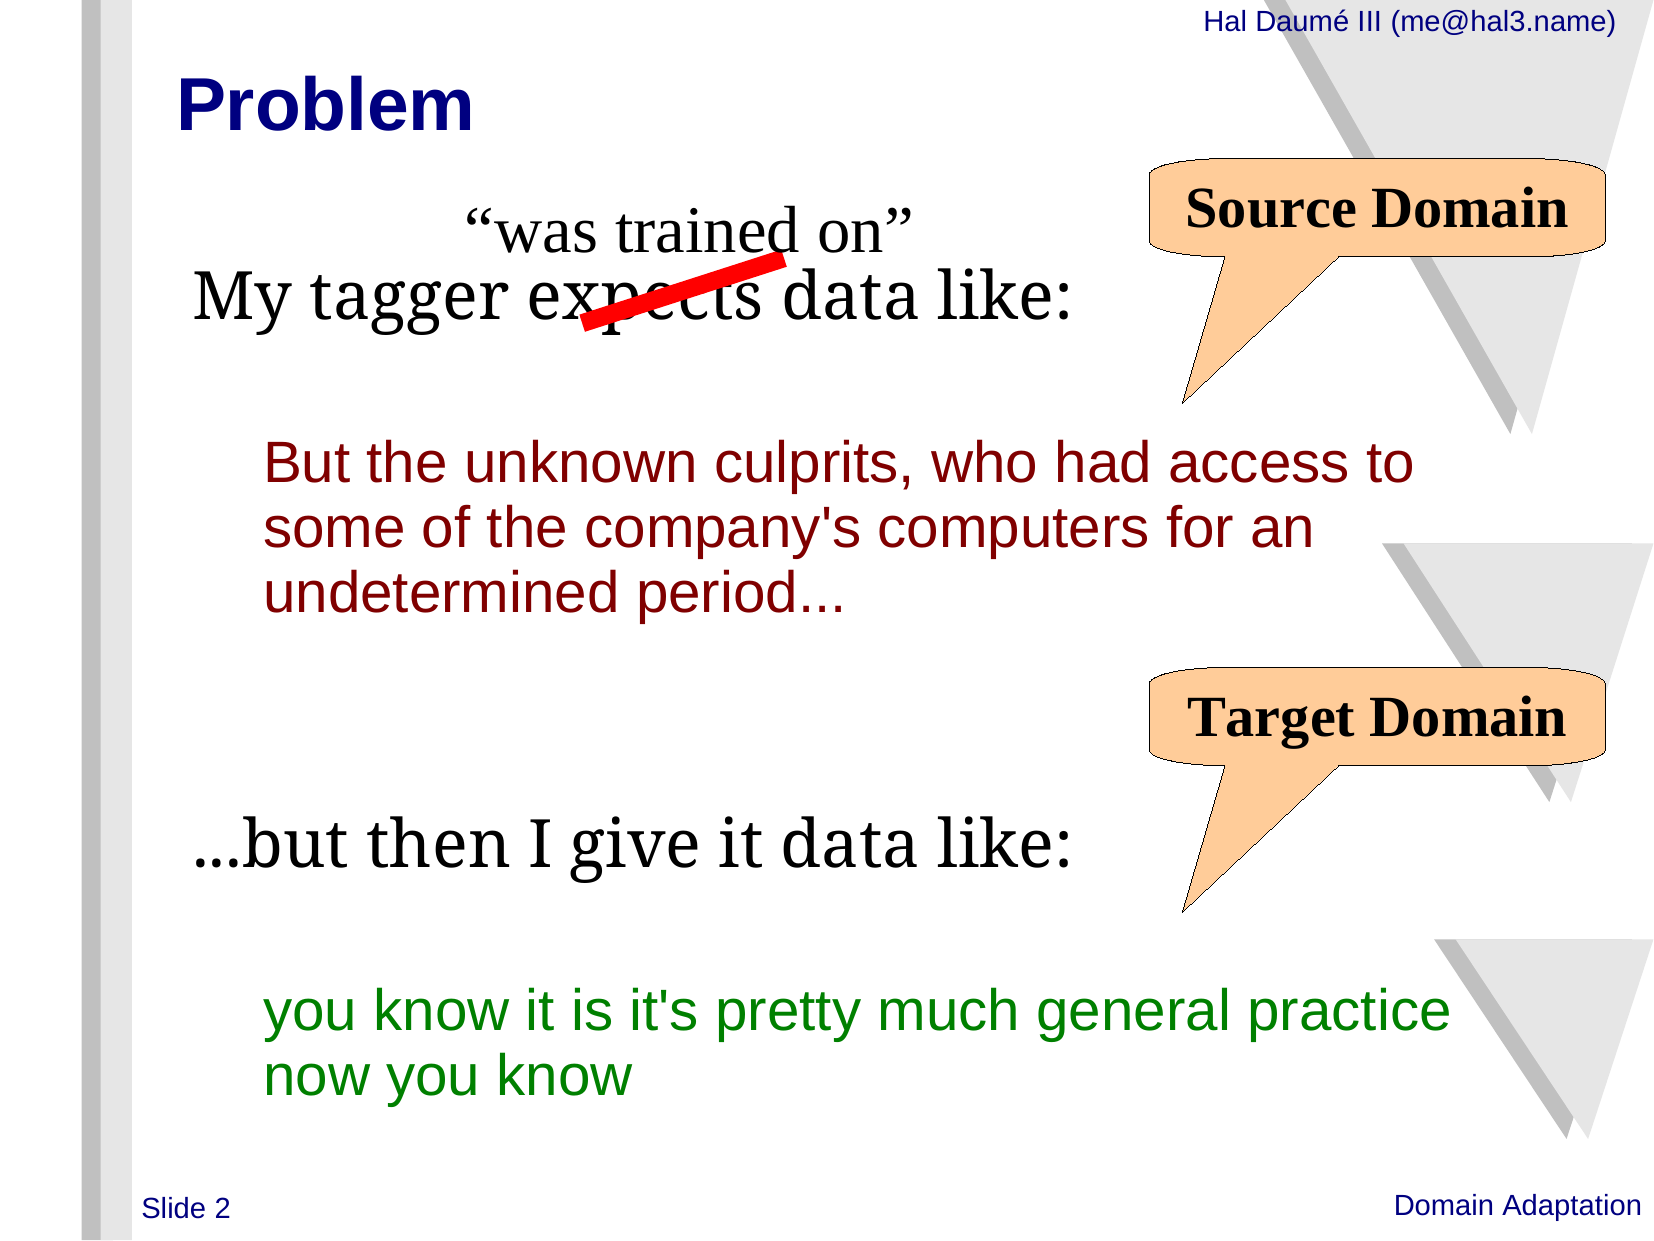

# Problem
Source Domain
“was trained on”
My tagger expects data like:
But the unknown culprits, who had access to some of the company's computers for an undetermined period...
...but then I give it data like:
you know it is it's pretty much general practice now you know
Target Domain